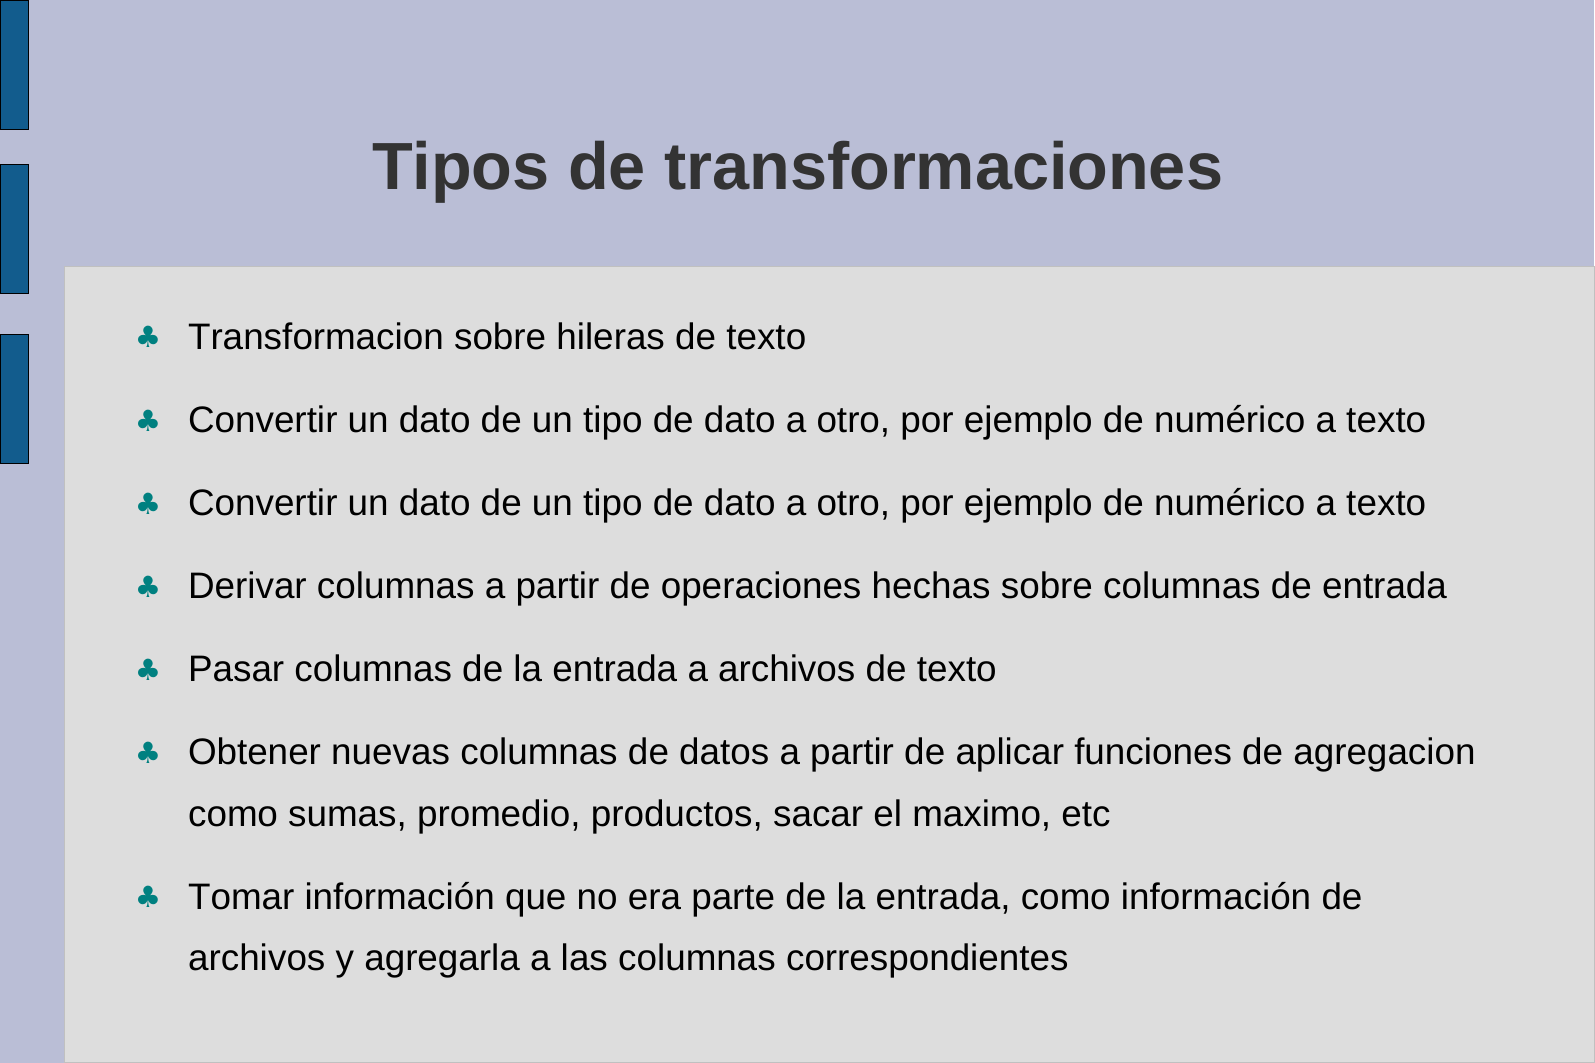

# Tipos de transformaciones
Transformacion sobre hileras de texto
Convertir un dato de un tipo de dato a otro, por ejemplo de numérico a texto
Convertir un dato de un tipo de dato a otro, por ejemplo de numérico a texto
Derivar columnas a partir de operaciones hechas sobre columnas de entrada
Pasar columnas de la entrada a archivos de texto
Obtener nuevas columnas de datos a partir de aplicar funciones de agregacion como sumas, promedio, productos, sacar el maximo, etc
Tomar información que no era parte de la entrada, como información de archivos y agregarla a las columnas correspondientes